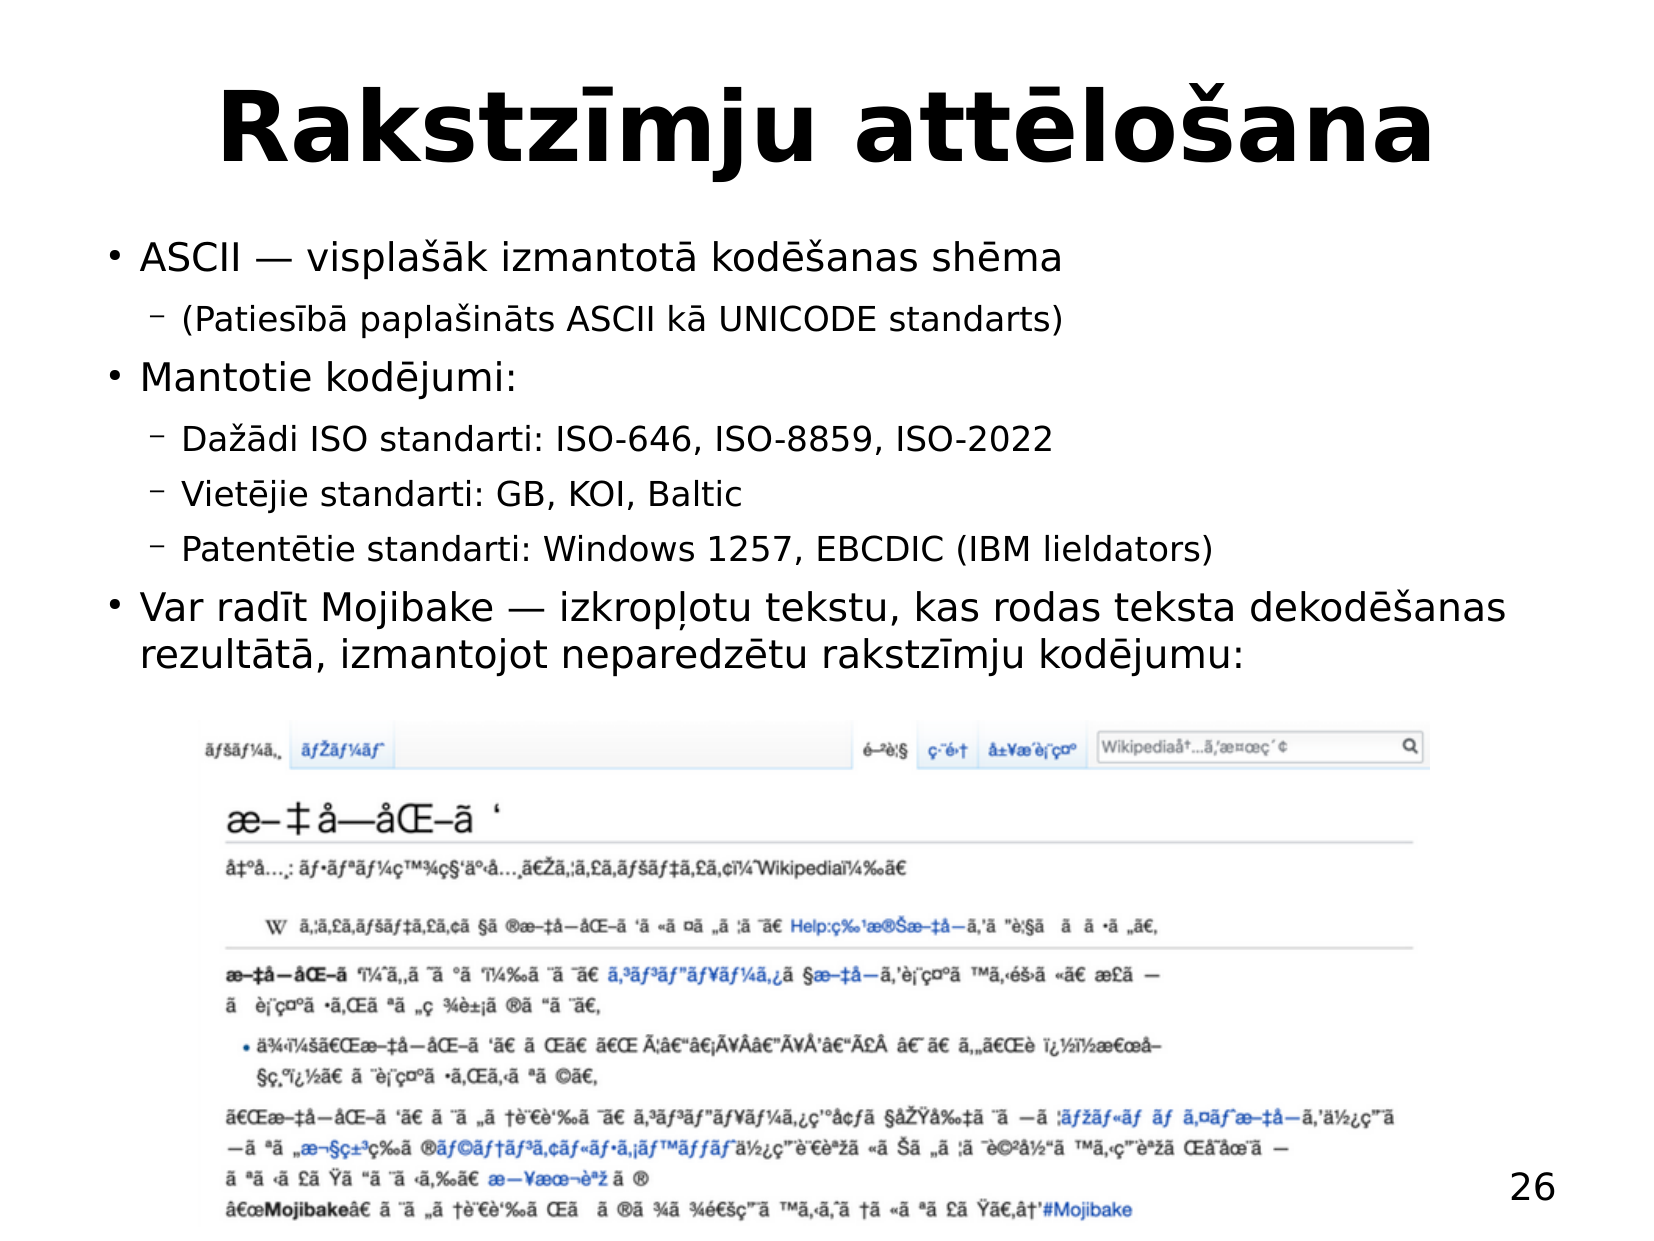

# Rakstzīmju attēlošana
ASCII — visplašāk izmantotā kodēšanas shēma
(Patiesībā paplašināts ASCII kā UNICODE standarts)
Mantotie kodējumi:
Dažādi ISO standarti: ISO-646, ISO-8859, ISO-2022
Vietējie standarti: GB, KOI, Baltic
Patentētie standarti: Windows 1257, EBCDIC (IBM lieldators)
Var radīt Mojibake — ​​izkropļotu tekstu, kas rodas teksta dekodēšanas rezultātā, izmantojot neparedzētu rakstzīmju kodējumu: